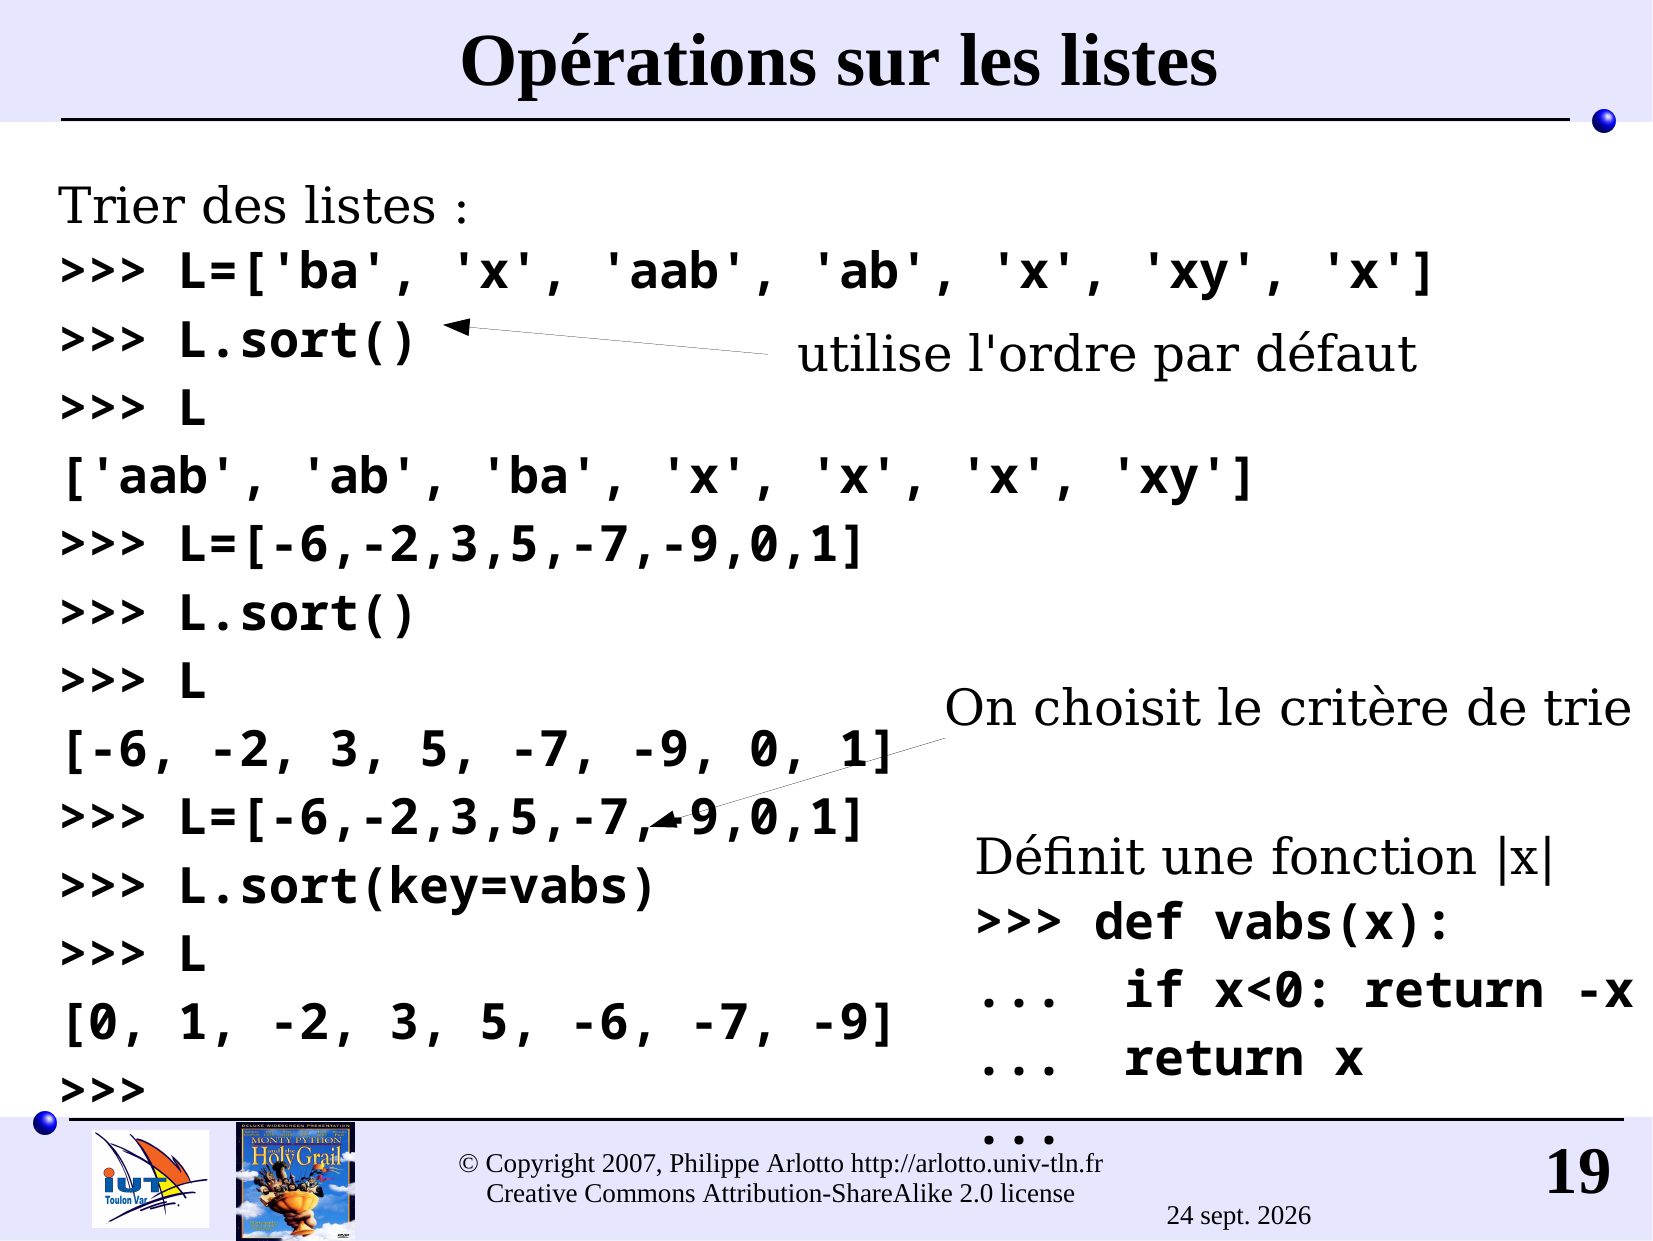

# Opérations sur les listes
Trier des listes :
>>> L=['ba', 'x', 'aab', 'ab', 'x', 'xy', 'x']
>>> L.sort()
>>> L
['aab', 'ab', 'ba', 'x', 'x', 'x', 'xy']
>>> L=[-6,-2,3,5,-7,-9,0,1]
>>> L.sort()
>>> L
[-6, -2, 3, 5, -7, -9, 0, 1]
>>> L=[-6,-2,3,5,-7,-9,0,1]
>>> L.sort(key=vabs)
>>> L
[0, 1, -2, 3, 5, -6, -7, -9]
>>>
utilise l'ordre par défaut
On choisit le critère de trie
Définit une fonction |x|
>>> def vabs(x):
... if x<0: return -x
... return x
...